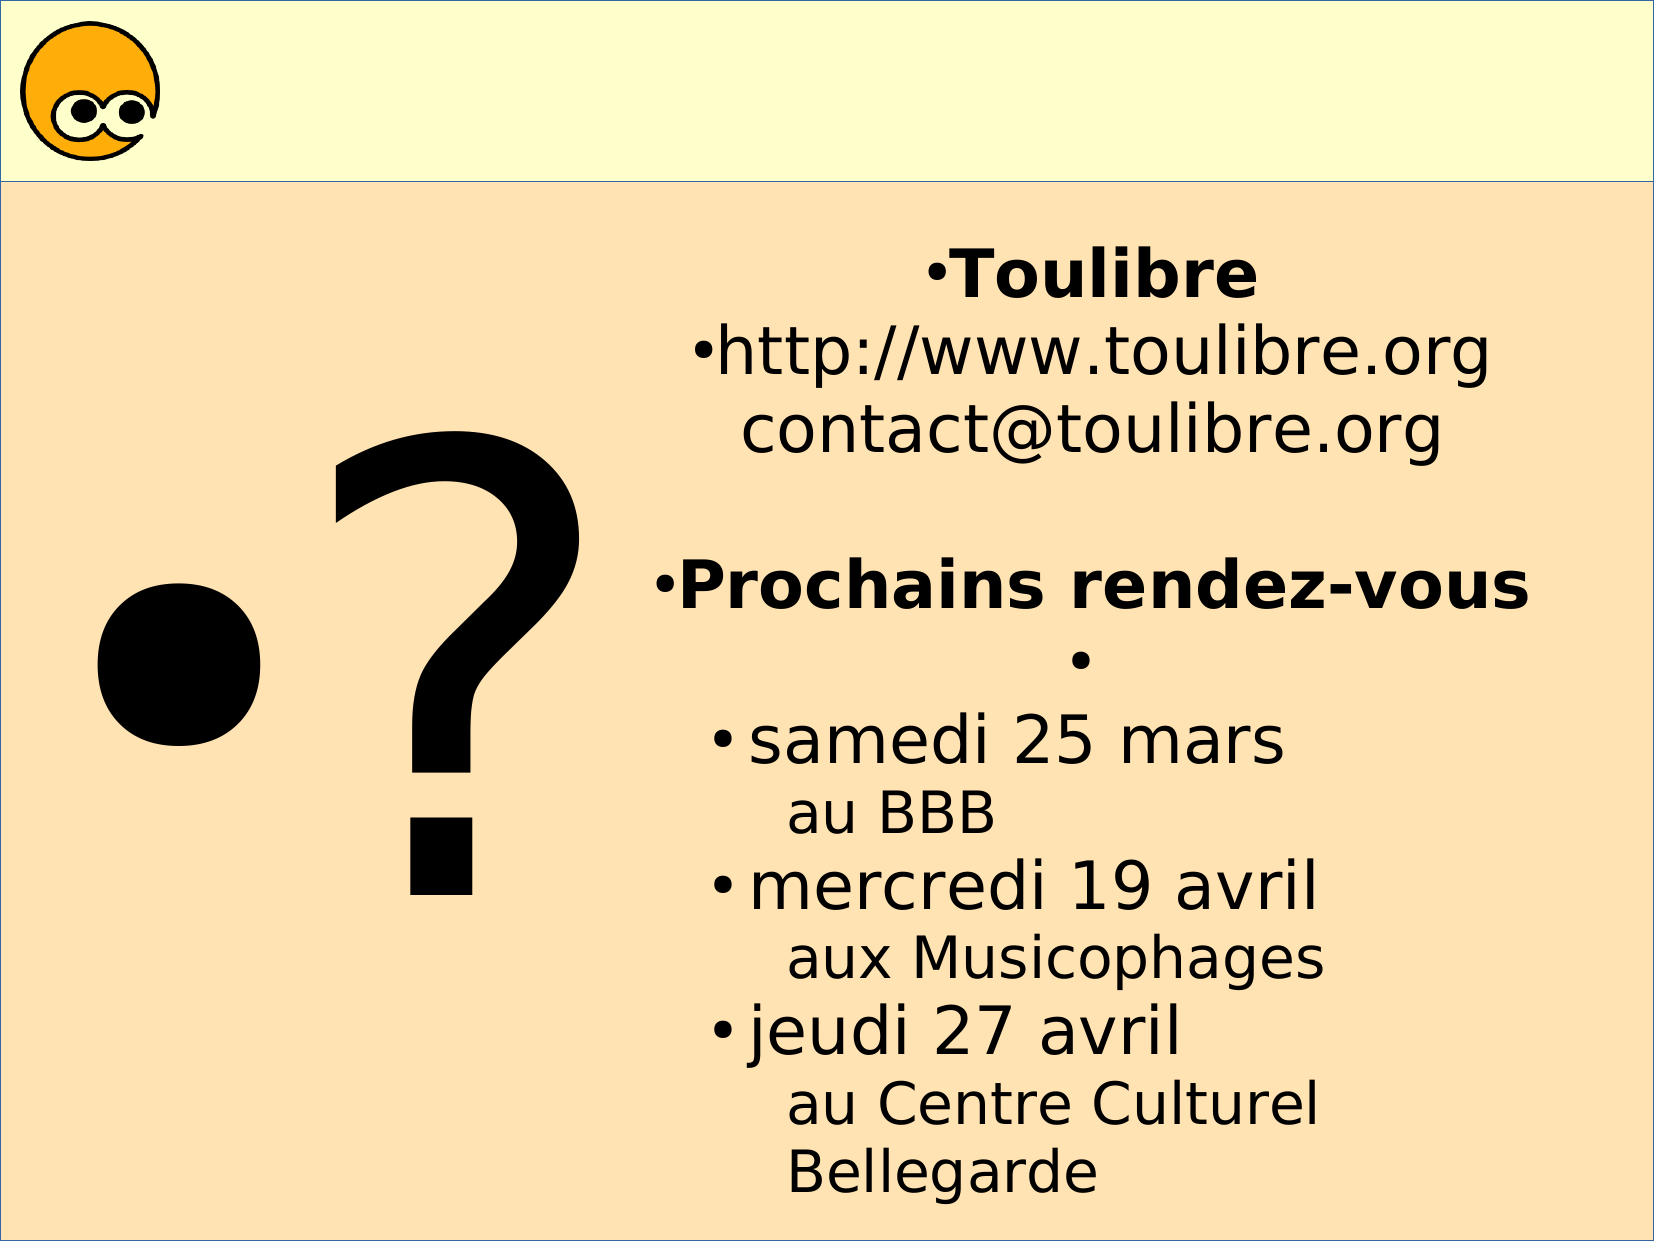

Toulibre
http://www.toulibre.org
contact@toulibre.org
Prochains rendez-vous
samedi 25 mars
au BBB
mercredi 19 avril
aux Musicophages
jeudi 27 avril
au Centre Culturel Bellegarde
# ?